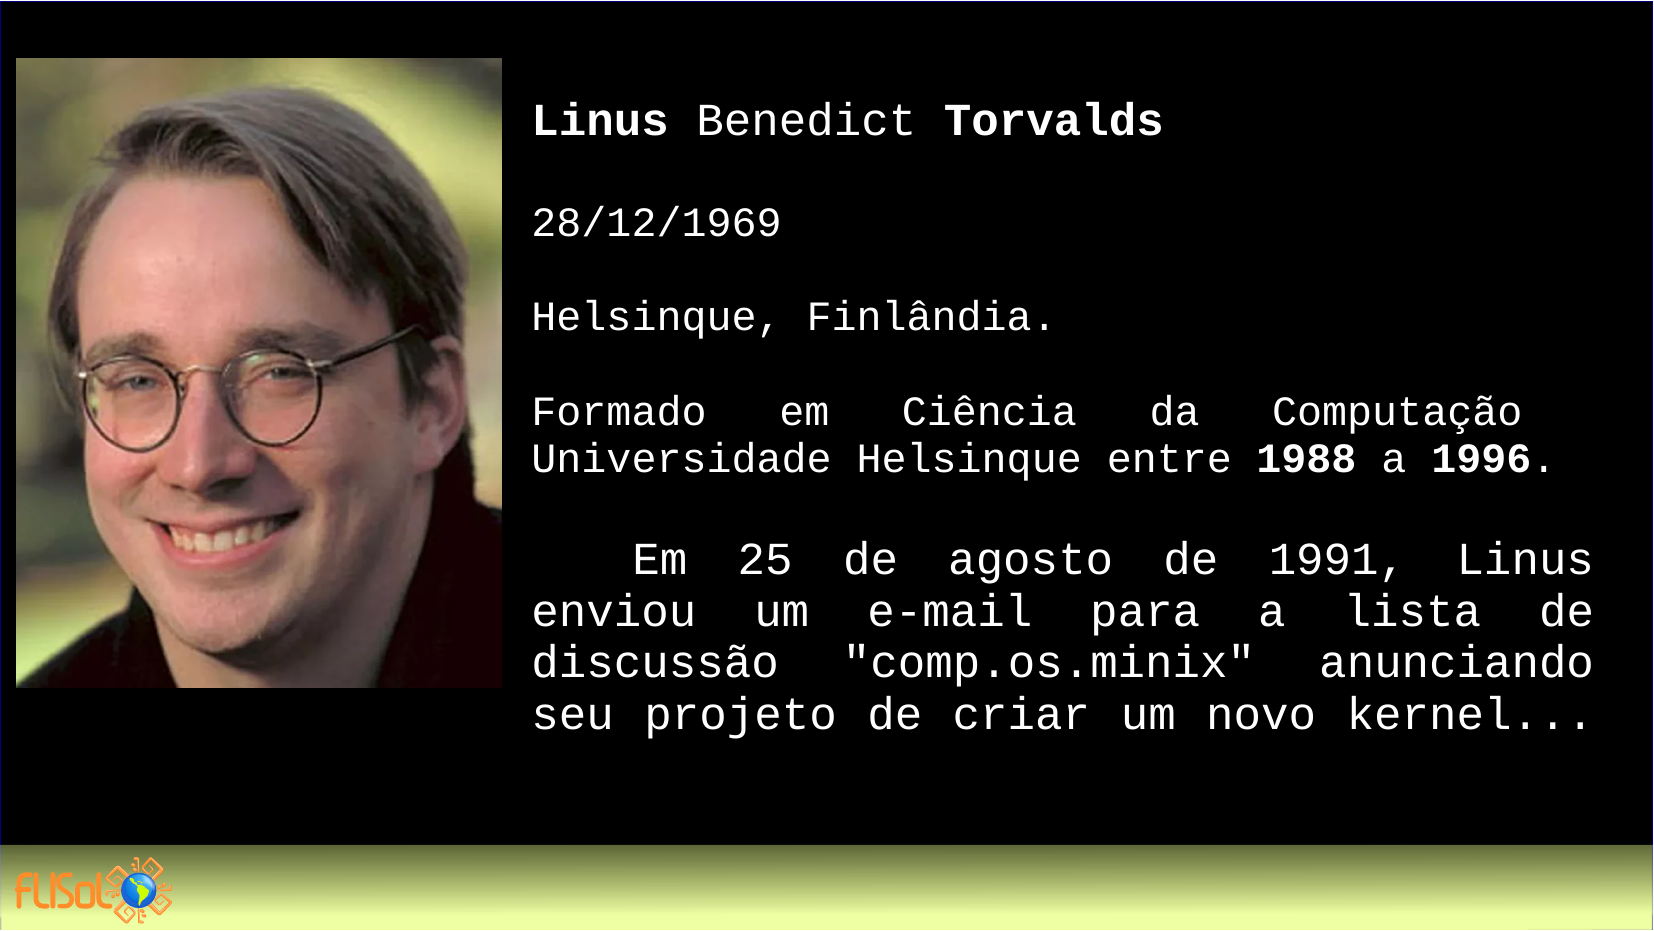

Linus Benedict Torvalds
28/12/1969
Helsinque, Finlândia.
Formado em Ciência da Computação Universidade Helsinque entre 1988 a 1996.
 Em 25 de agosto de 1991, Linus enviou um e-mail para a lista de discussão "comp.os.minix" anunciando seu projeto de criar um novo kernel...